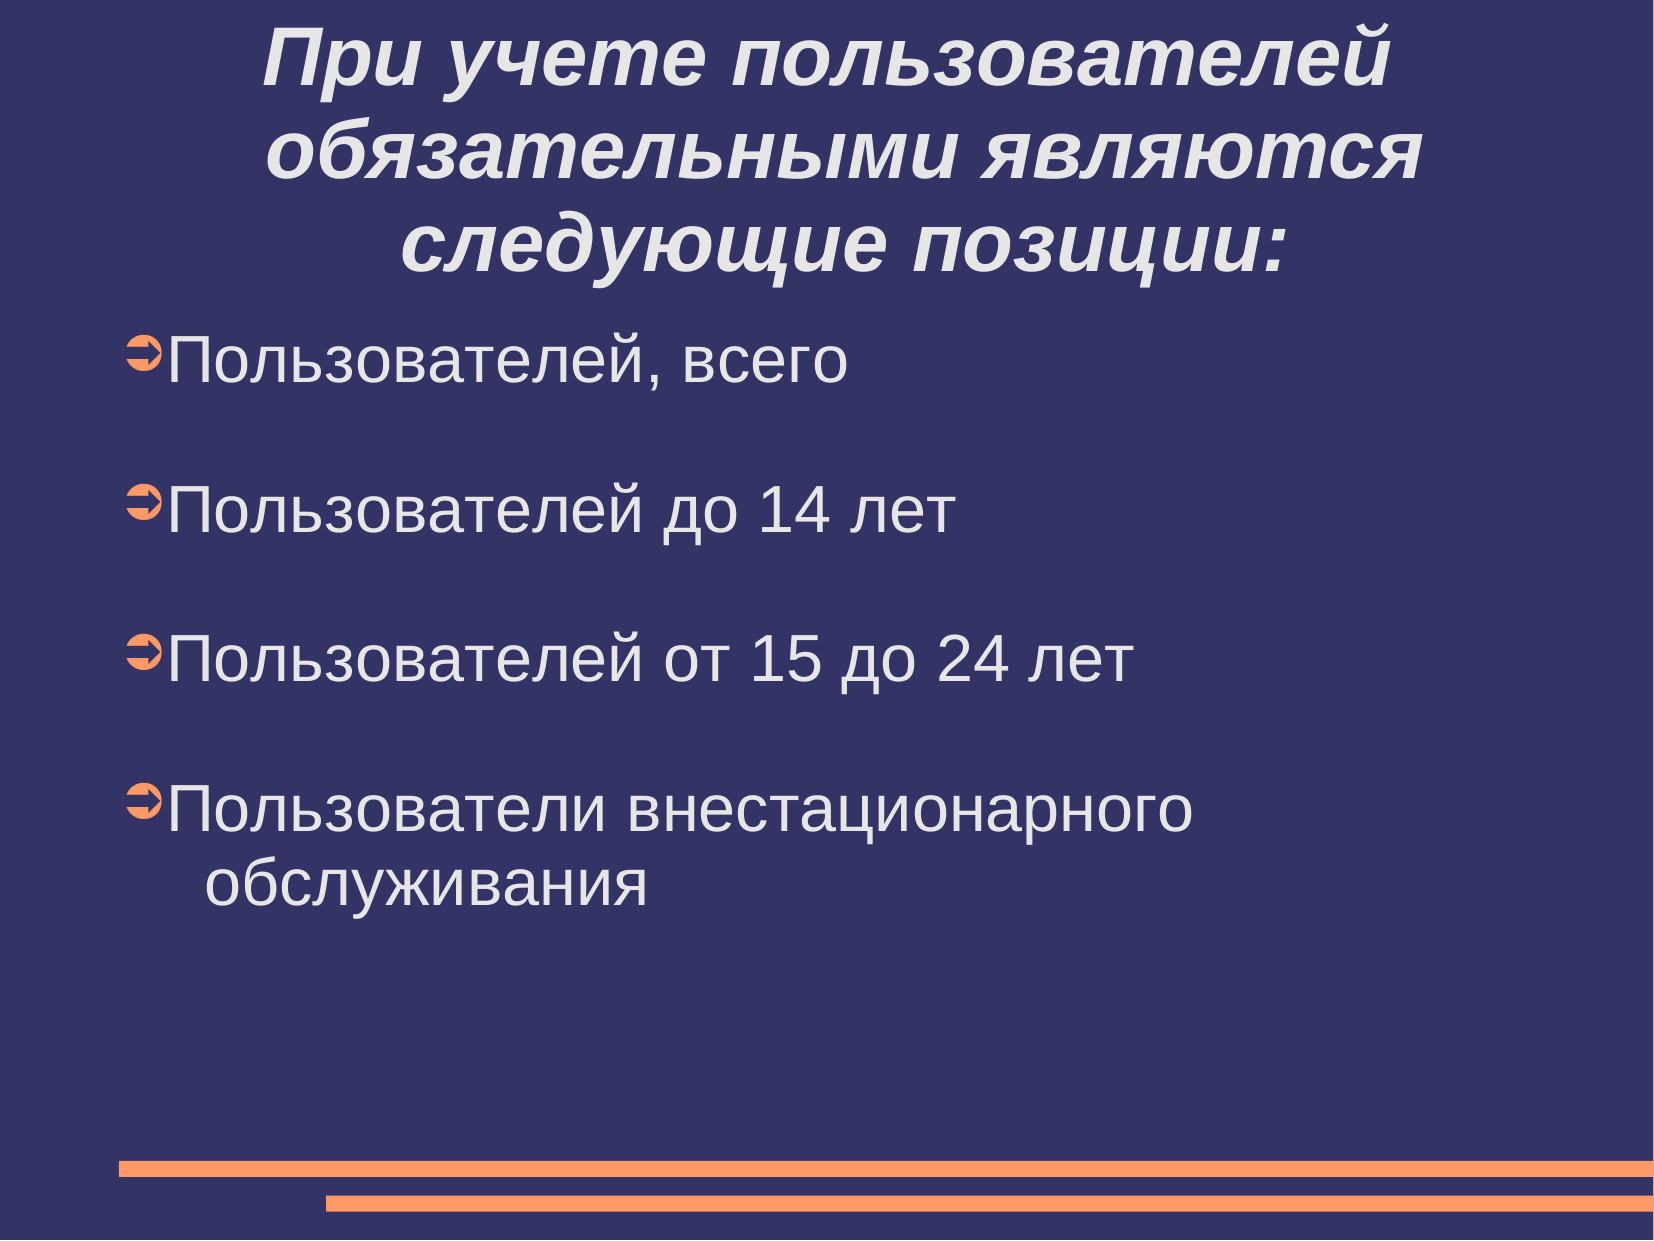

# При учете пользователей обязательными являются следующие позиции:
Пользователей, всего
Пользователей до 14 лет
Пользователей от 15 до 24 лет
Пользователи внестационарного обслуживания